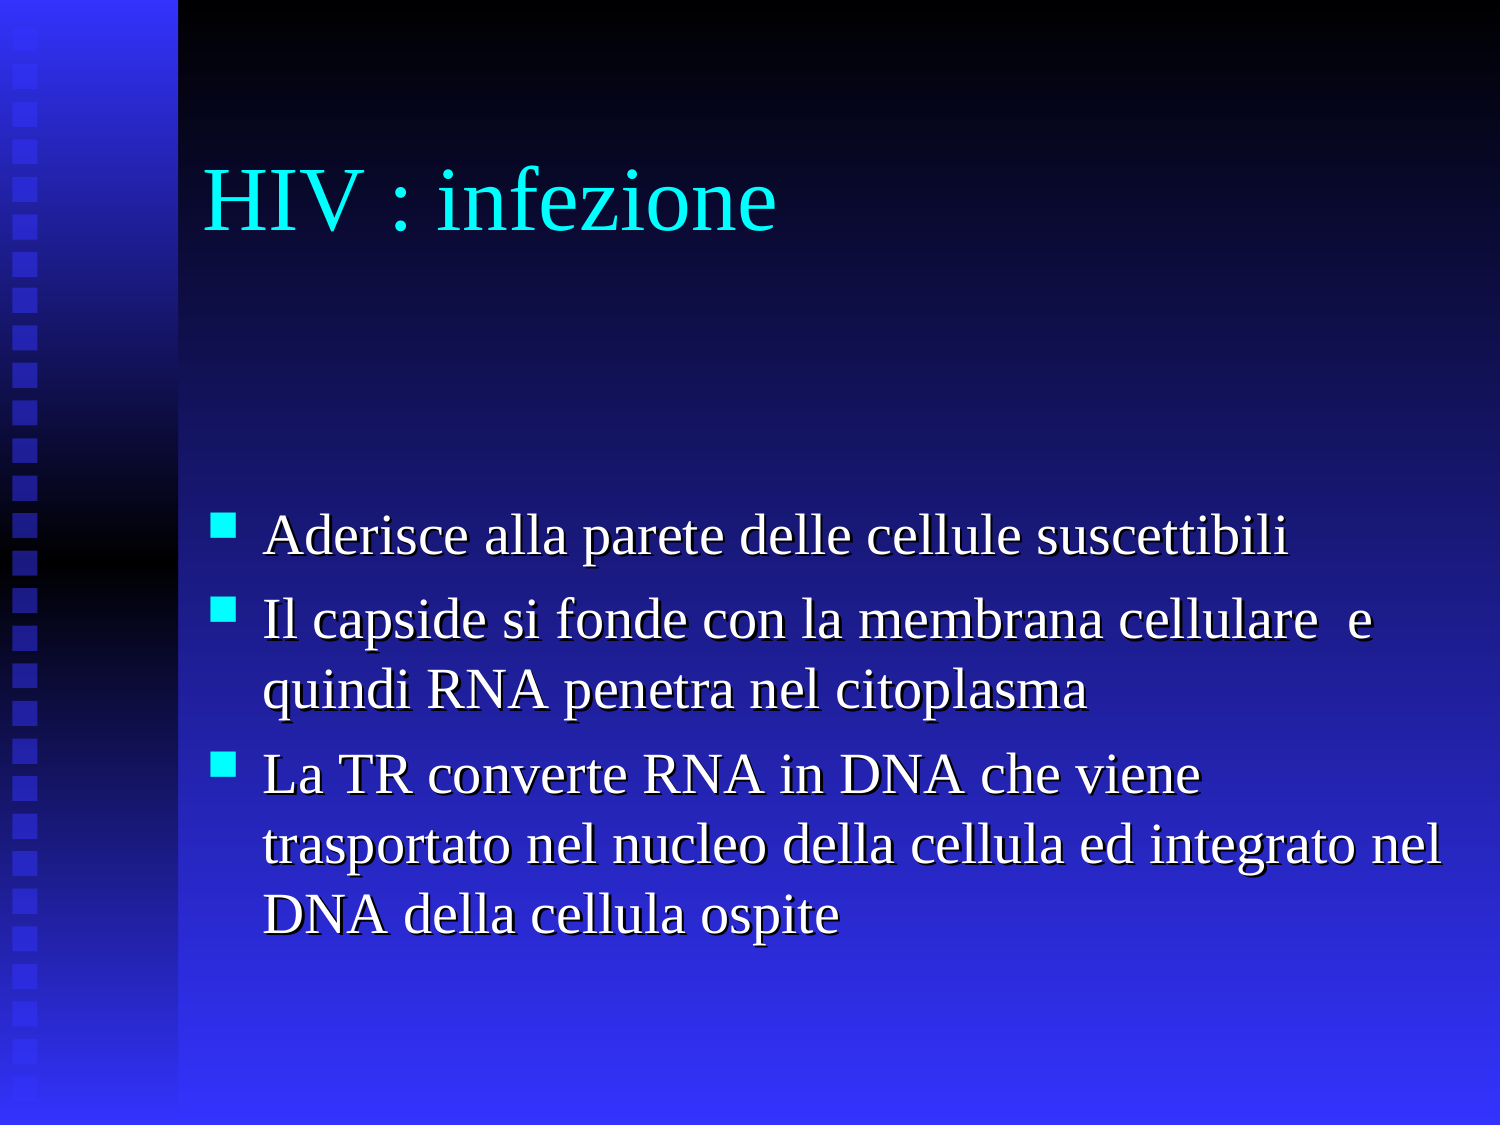

HIV : infezione
Aderisce alla parete delle cellule suscettibili
Il capside si fonde con la membrana cellulare e quindi RNA penetra nel citoplasma
La TR converte RNA in DNA che viene trasportato nel nucleo della cellula ed integrato nel DNA della cellula ospite